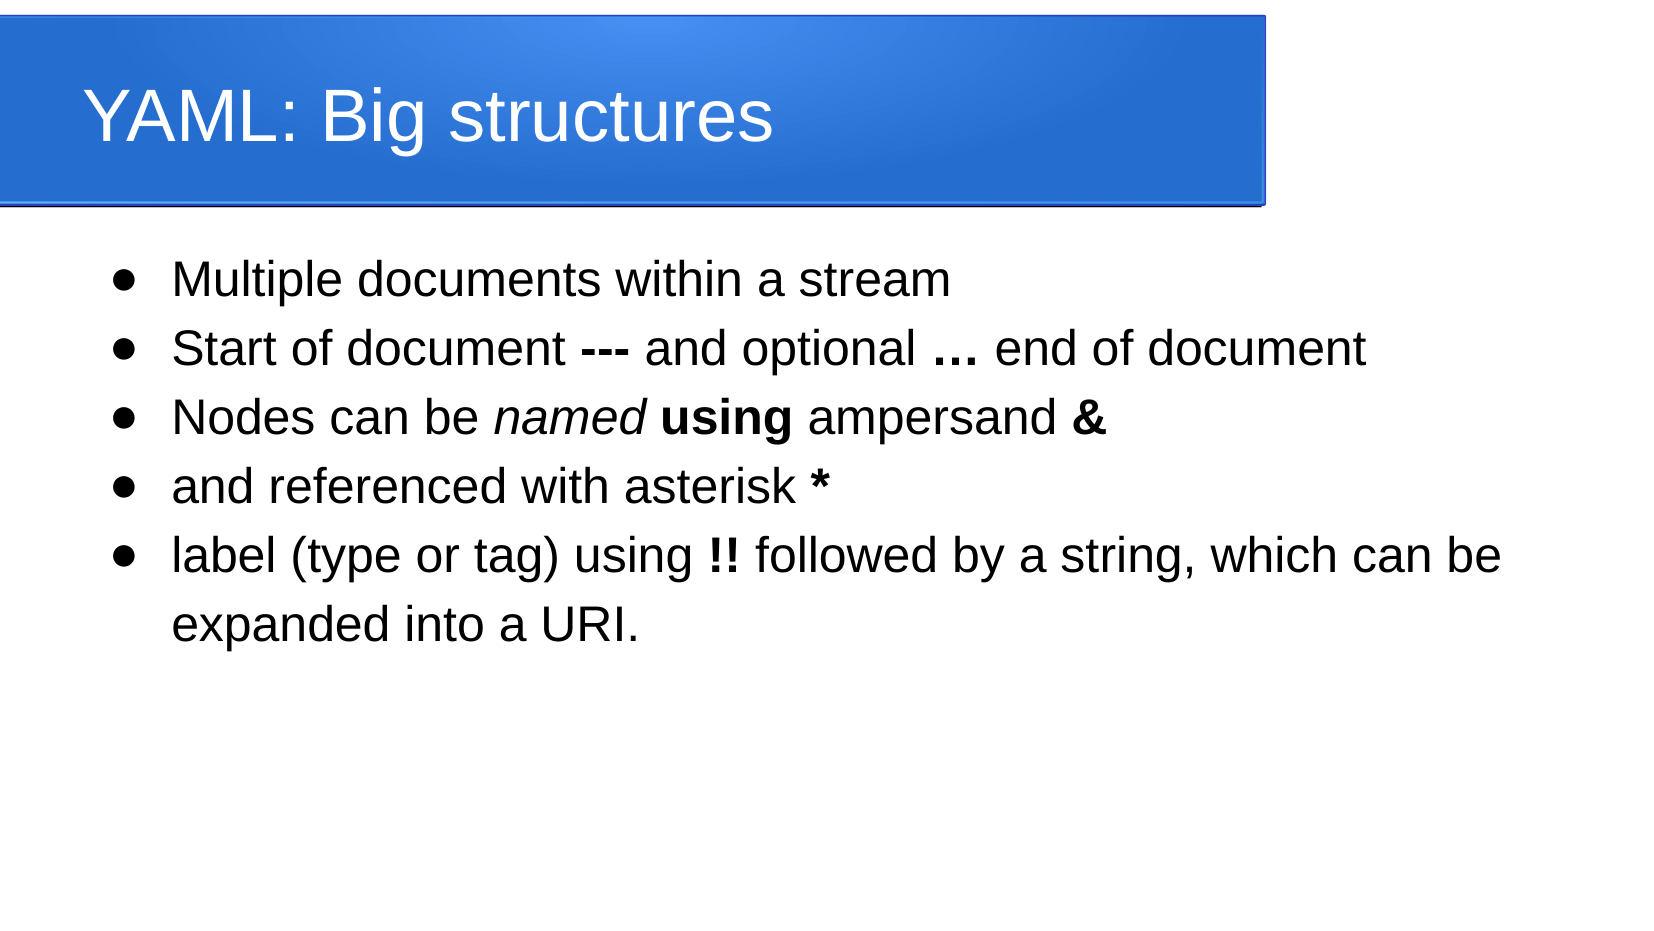

YAML: Big structures
Multiple documents within a stream
Start of document --- and optional … end of document
Nodes can be named using ampersand &
and referenced with asterisk *
label (type or tag) using !! followed by a string, which can be expanded into a URI.